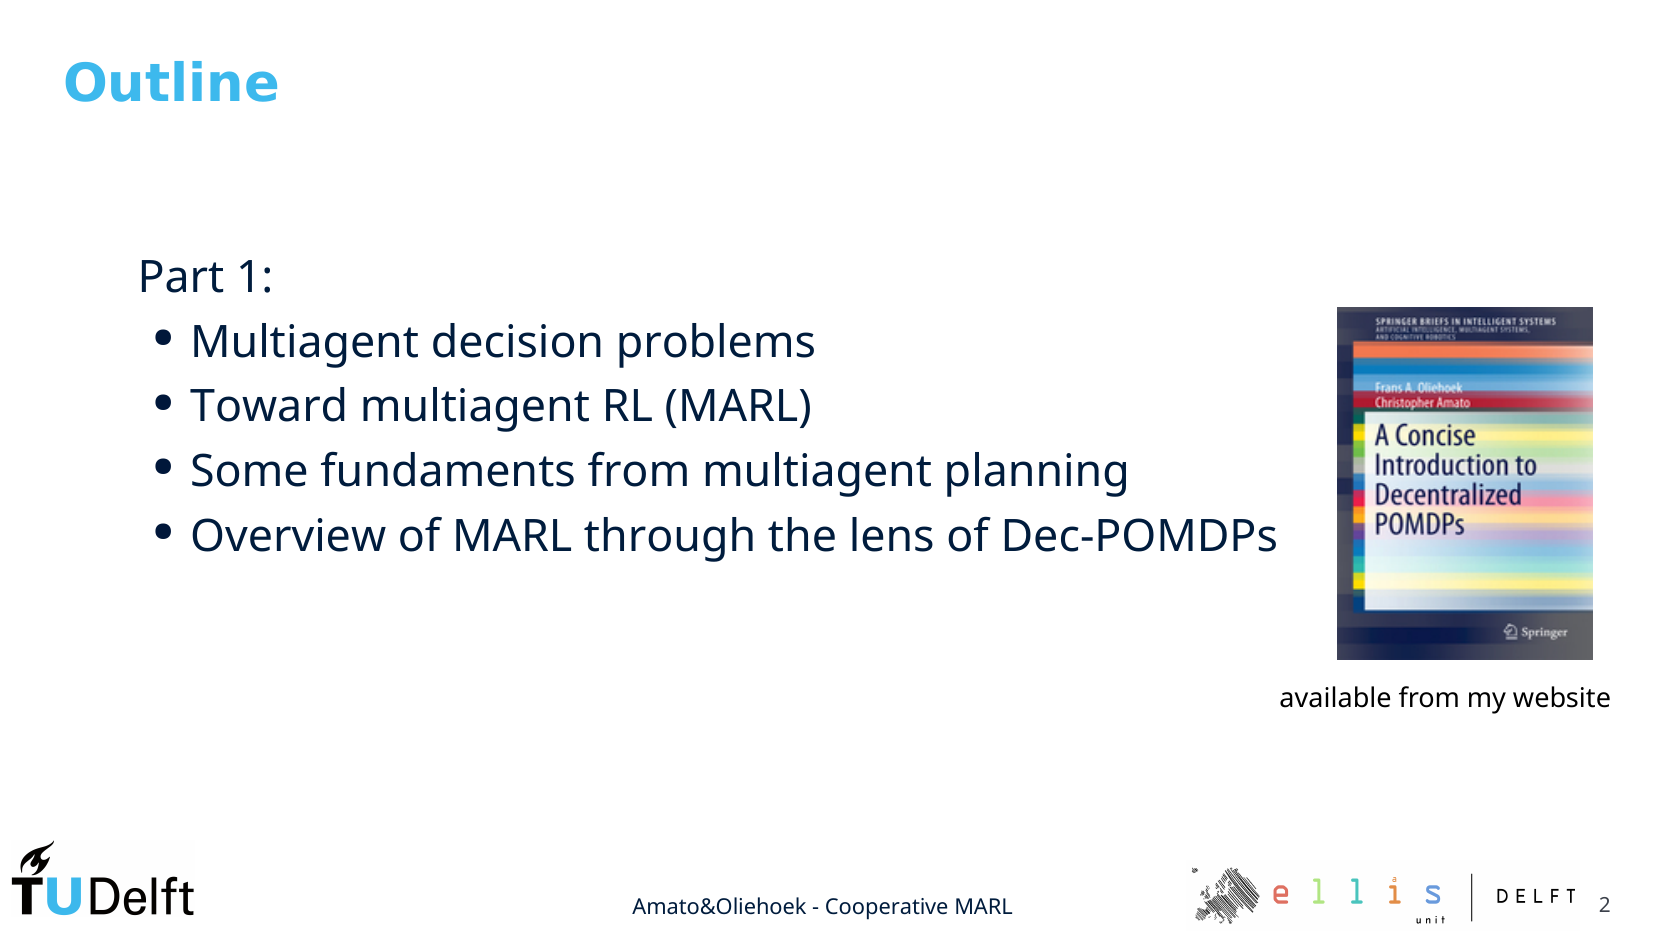

# Outline
Part 1:
Multiagent decision problems
Toward multiagent RL (MARL)
Some fundaments from multiagent planning
Overview of MARL through the lens of Dec-POMDPs
available from my website
Amato&Oliehoek - Cooperative MARL